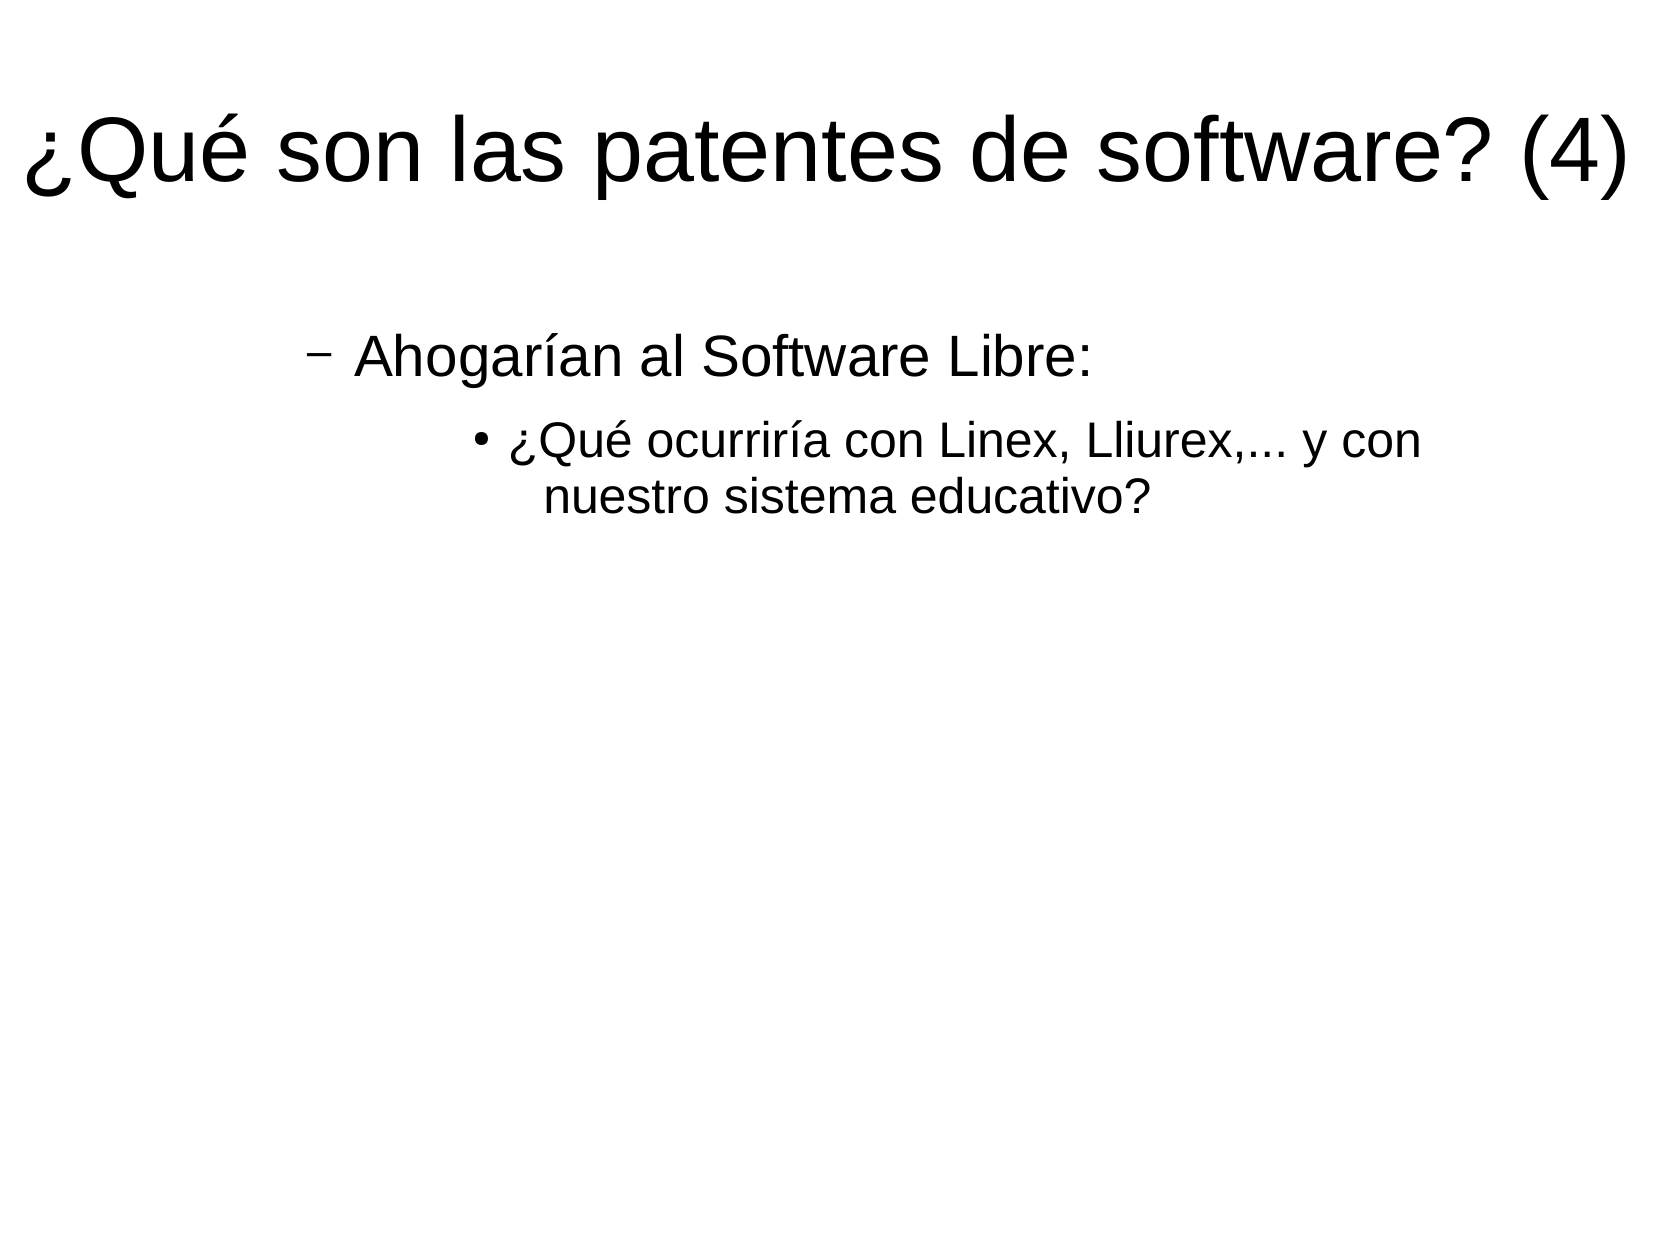

# ¿Qué son las patentes de software? (4)
Ahogarían al Software Libre:
¿Qué ocurriría con Linex, Lliurex,... y con nuestro sistema educativo?